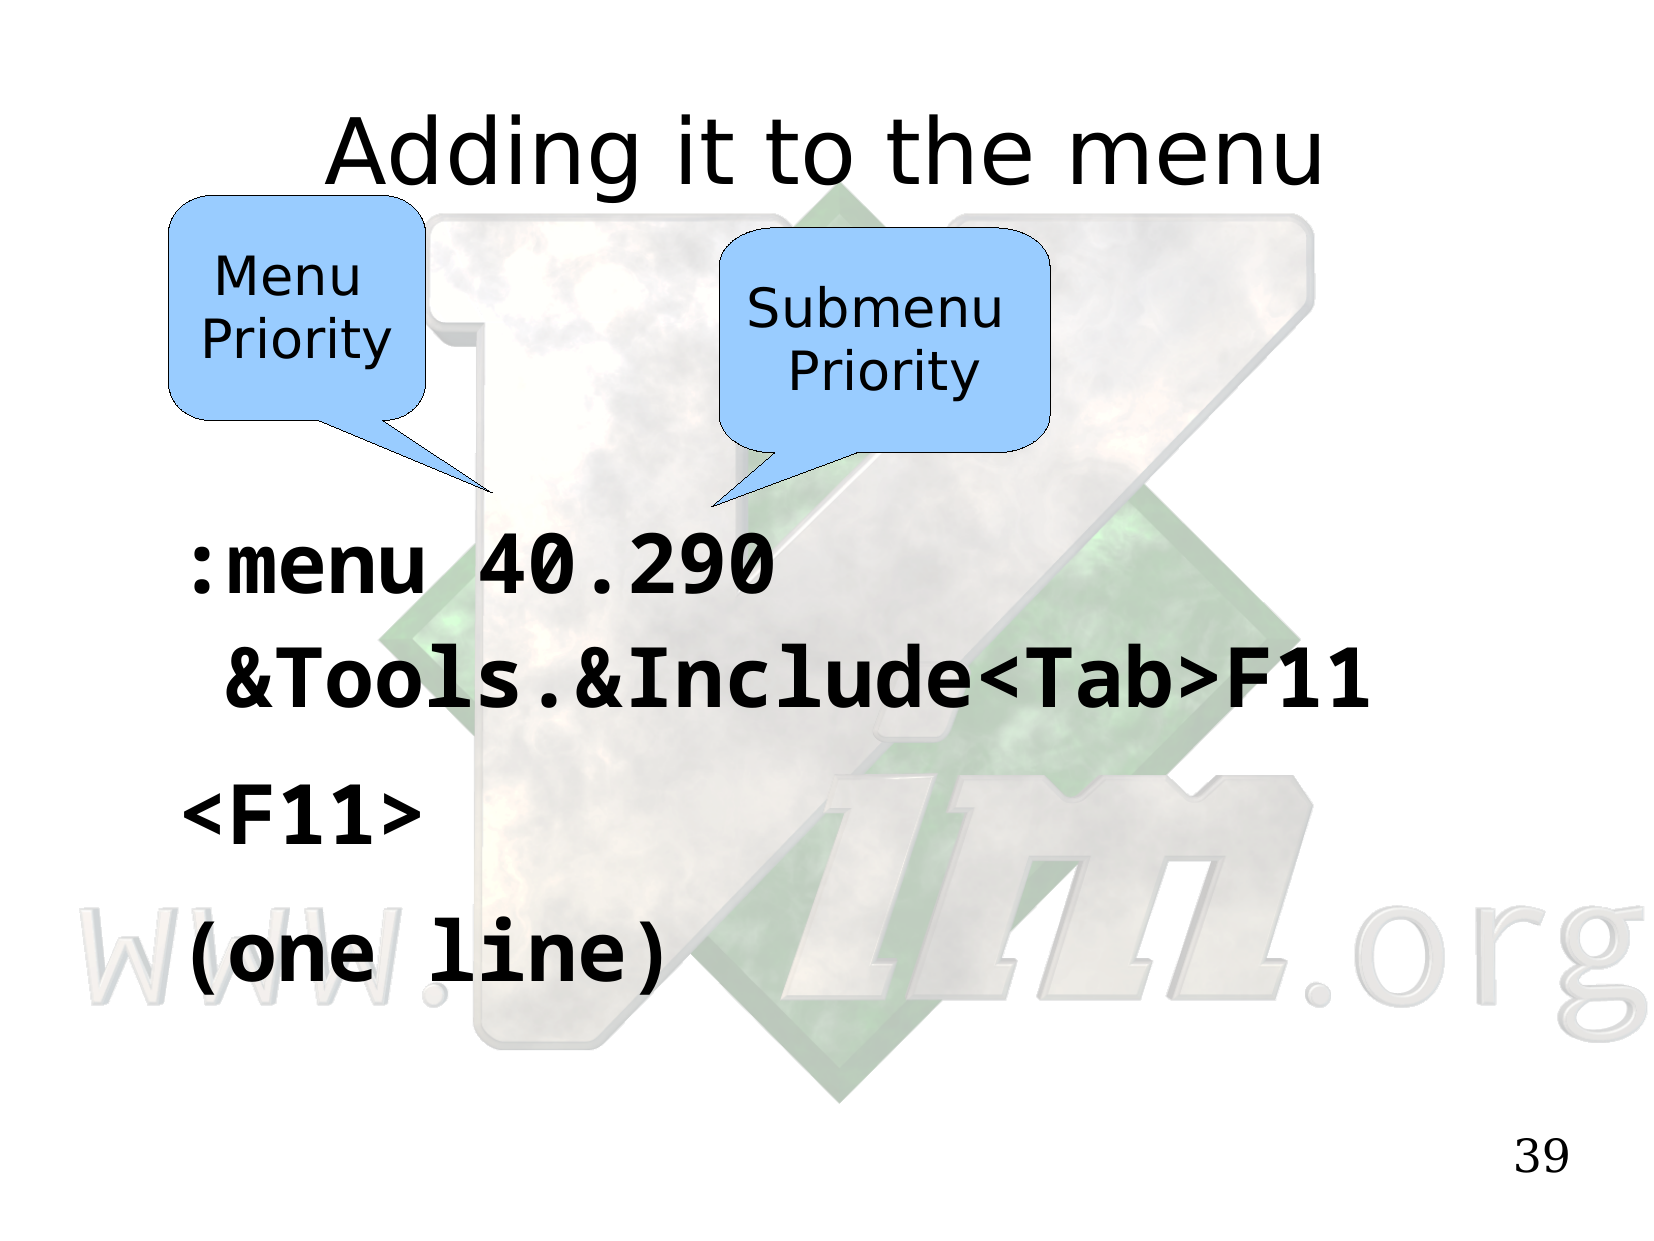

# Adding it to the menu
Menu
Priority
Submenu
Priority
:menu 40.290 &Tools.&Include<Tab>F11
<F11>
(one line)
39